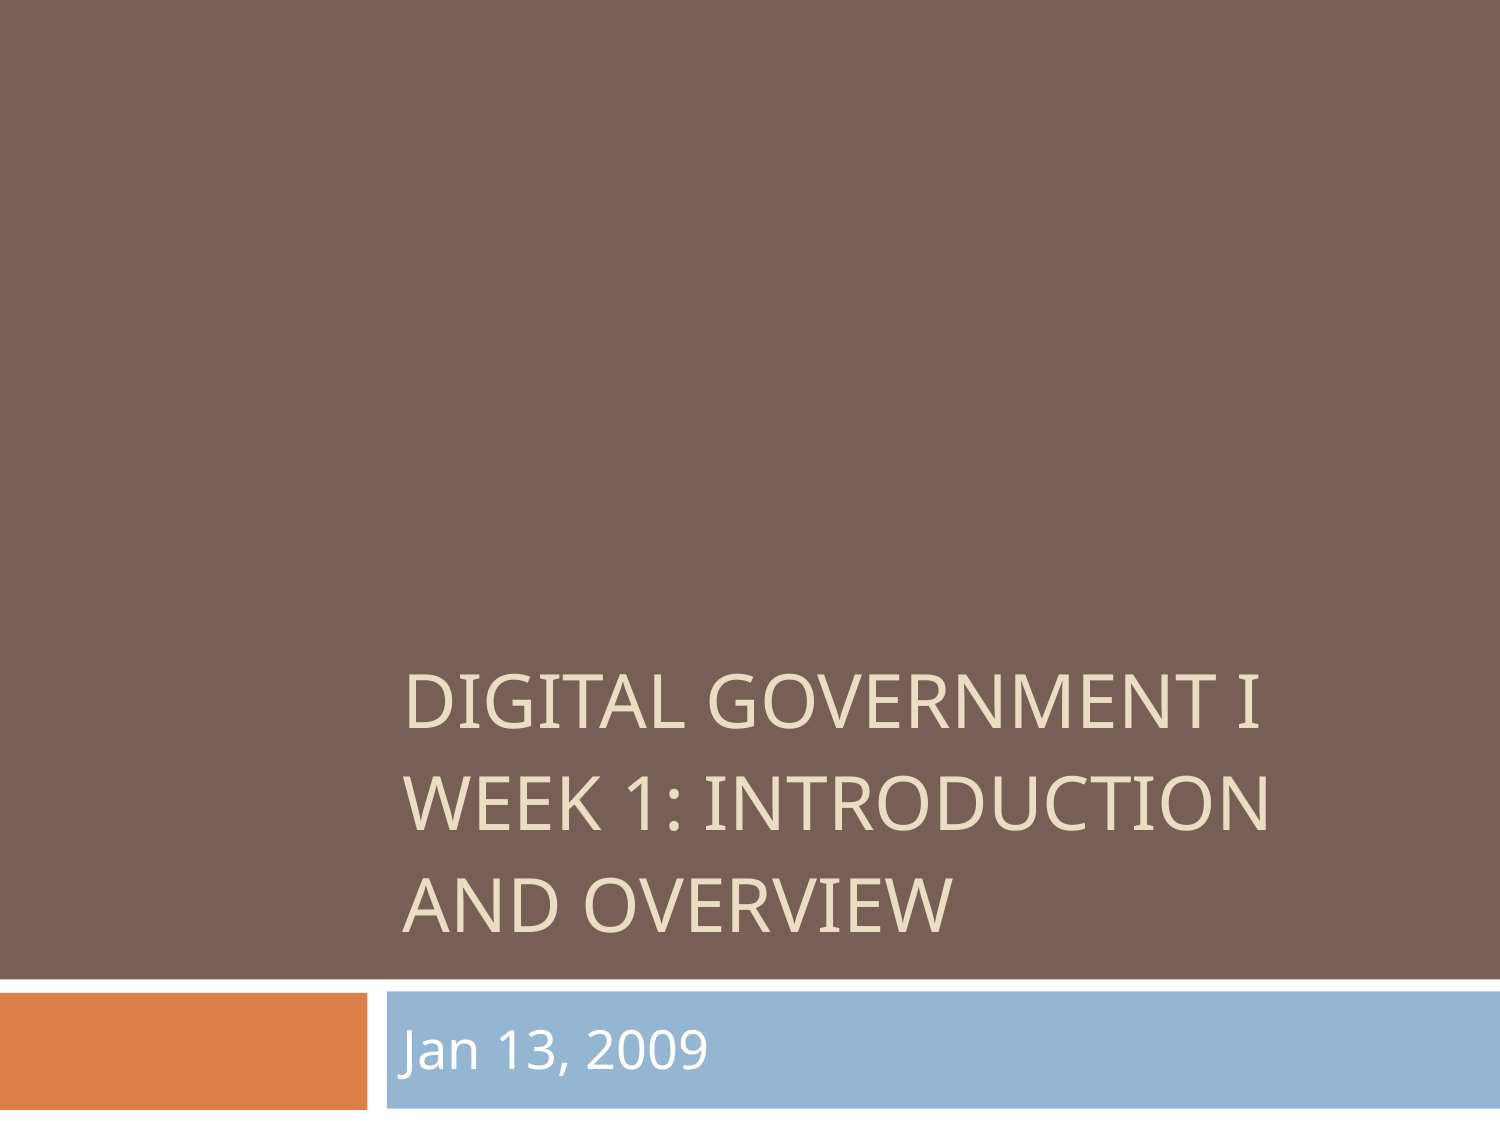

# DIGITAL GOVERNMENT I WEEK 1: INTRODUCTION AND OVERVIEW
Jan 13, 2009